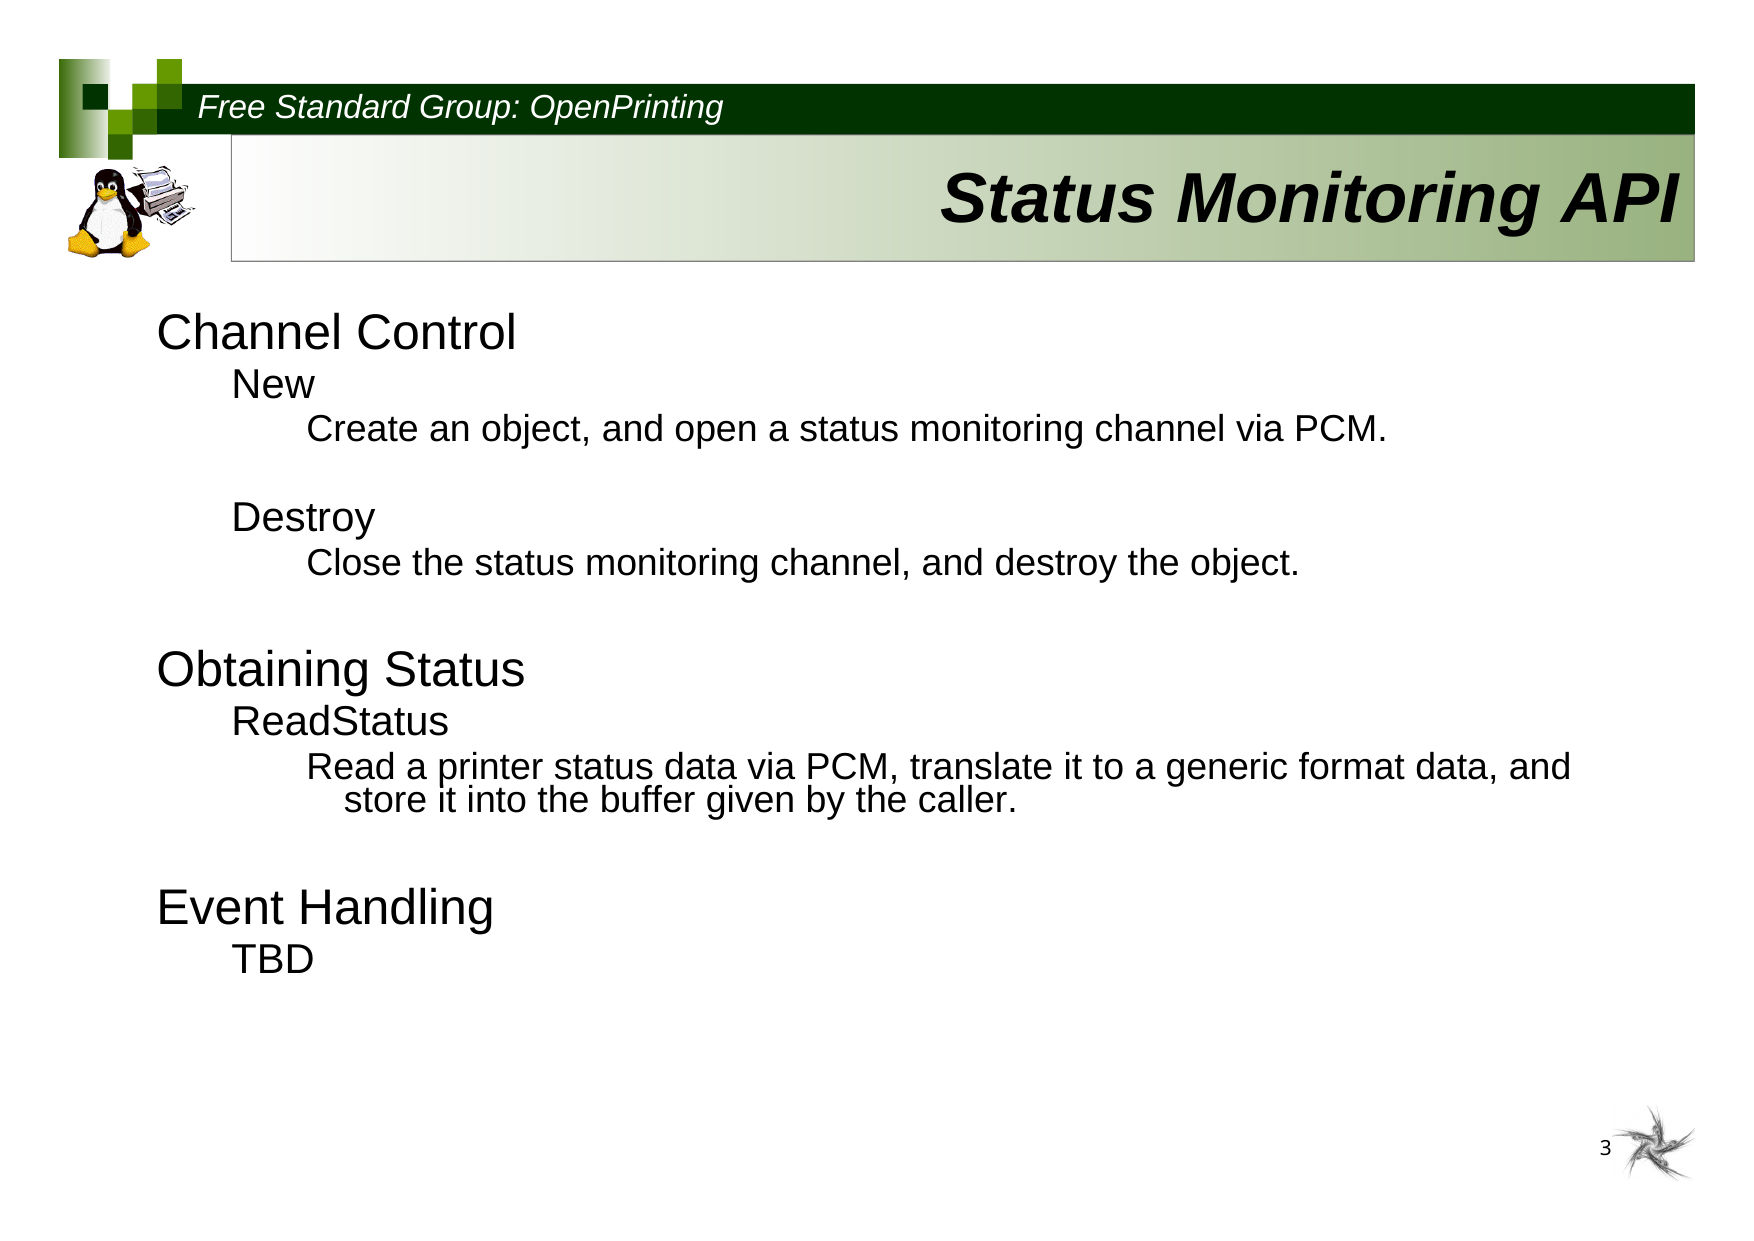

Status Monitoring API
# Channel Control
New
Create an object, and open a status monitoring channel via PCM.
Destroy
Close the status monitoring channel, and destroy the object.
Obtaining Status
ReadStatus
Read a printer status data via PCM, translate it to a generic format data, and store it into the buffer given by the caller.
Event Handling
TBD
3